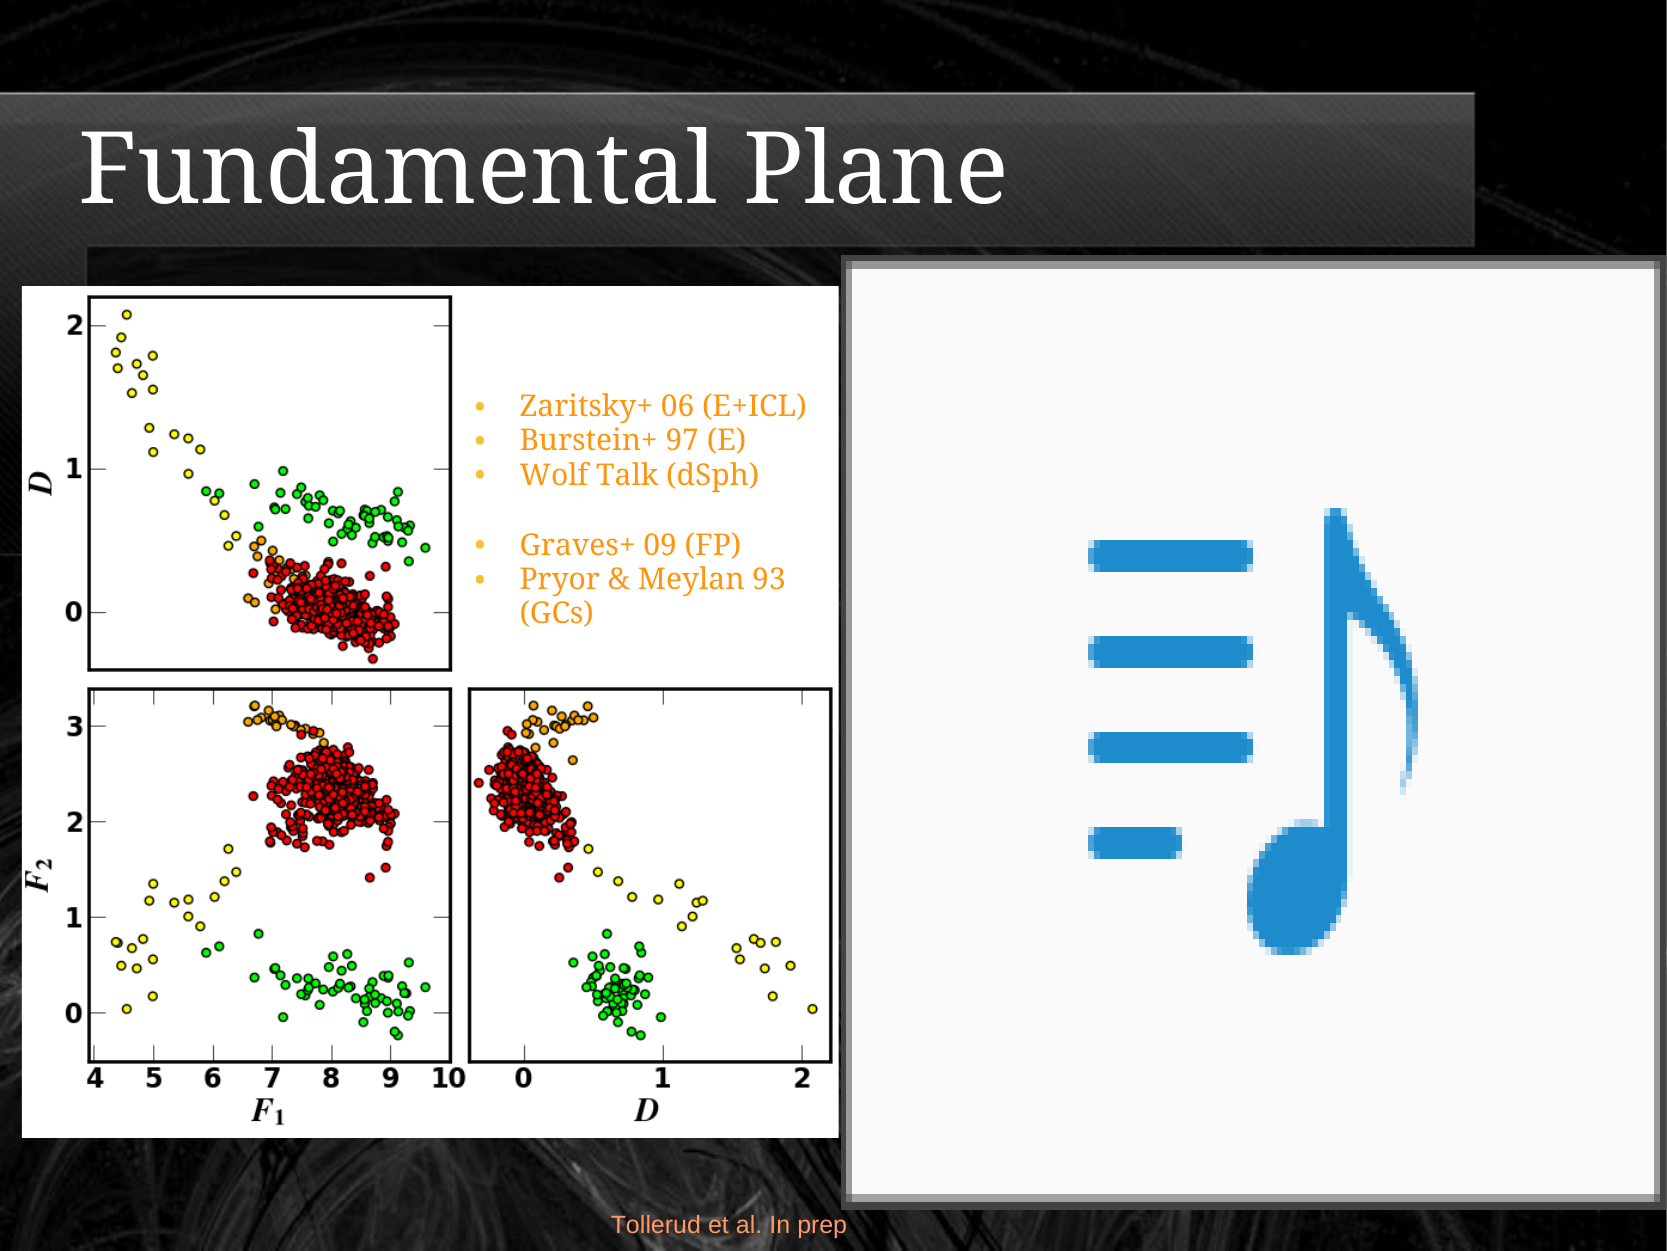

# Fundamental Plane
Zaritsky+ 06 (E+ICL)
Burstein+ 97 (E)
Wolf Talk (dSph)
Graves+ 09 (FP)
Pryor & Meylan 93 (GCs)
3D Movie of FP
Tollerud et al. In prep